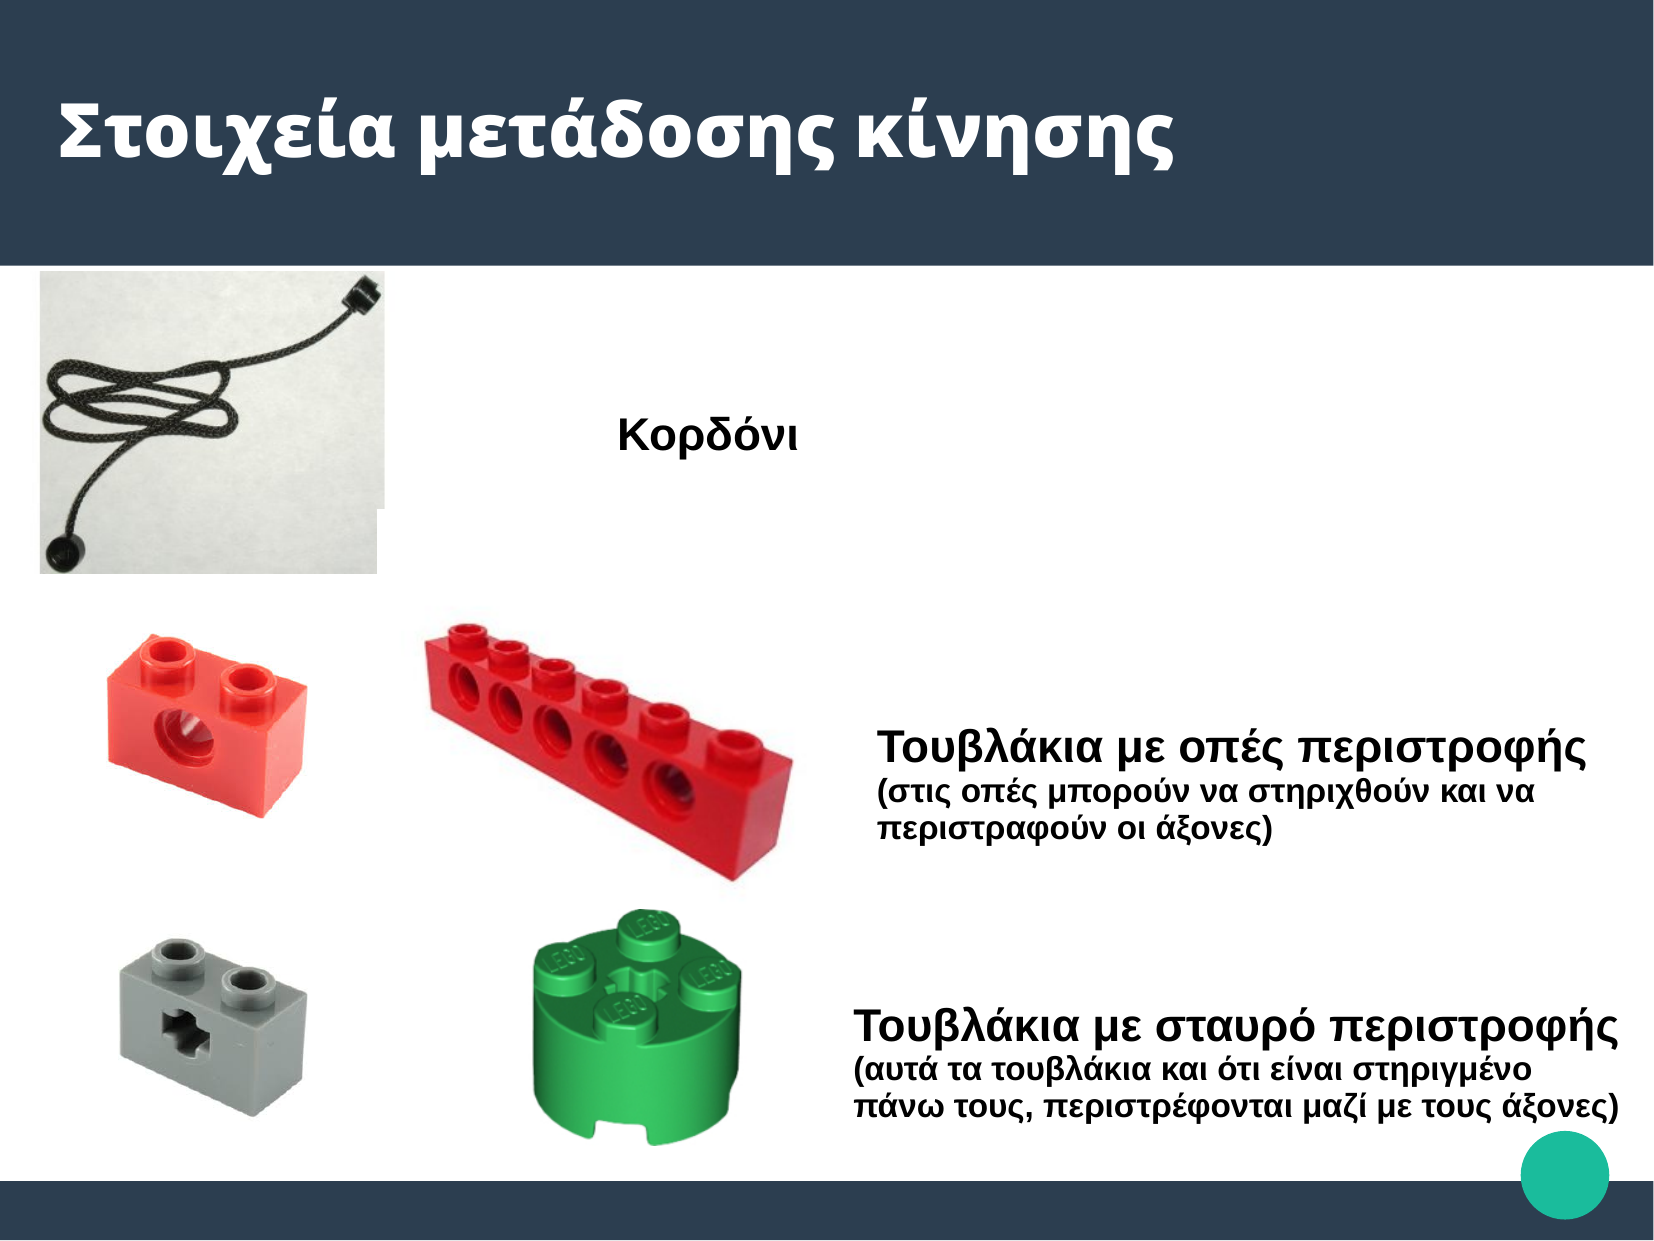

# Στοιχεία μετάδοσης κίνησης
Κορδόνι
Τουβλάκια με οπές περιστροφής
(στις οπές μπορούν να στηριχθούν και να περιστραφούν οι άξονες)
Τουβλάκια με σταυρό περιστροφής
(αυτά τα τουβλάκια και ότι είναι στηριγμένο πάνω τους, περιστρέφονται μαζί με τους άξονες)